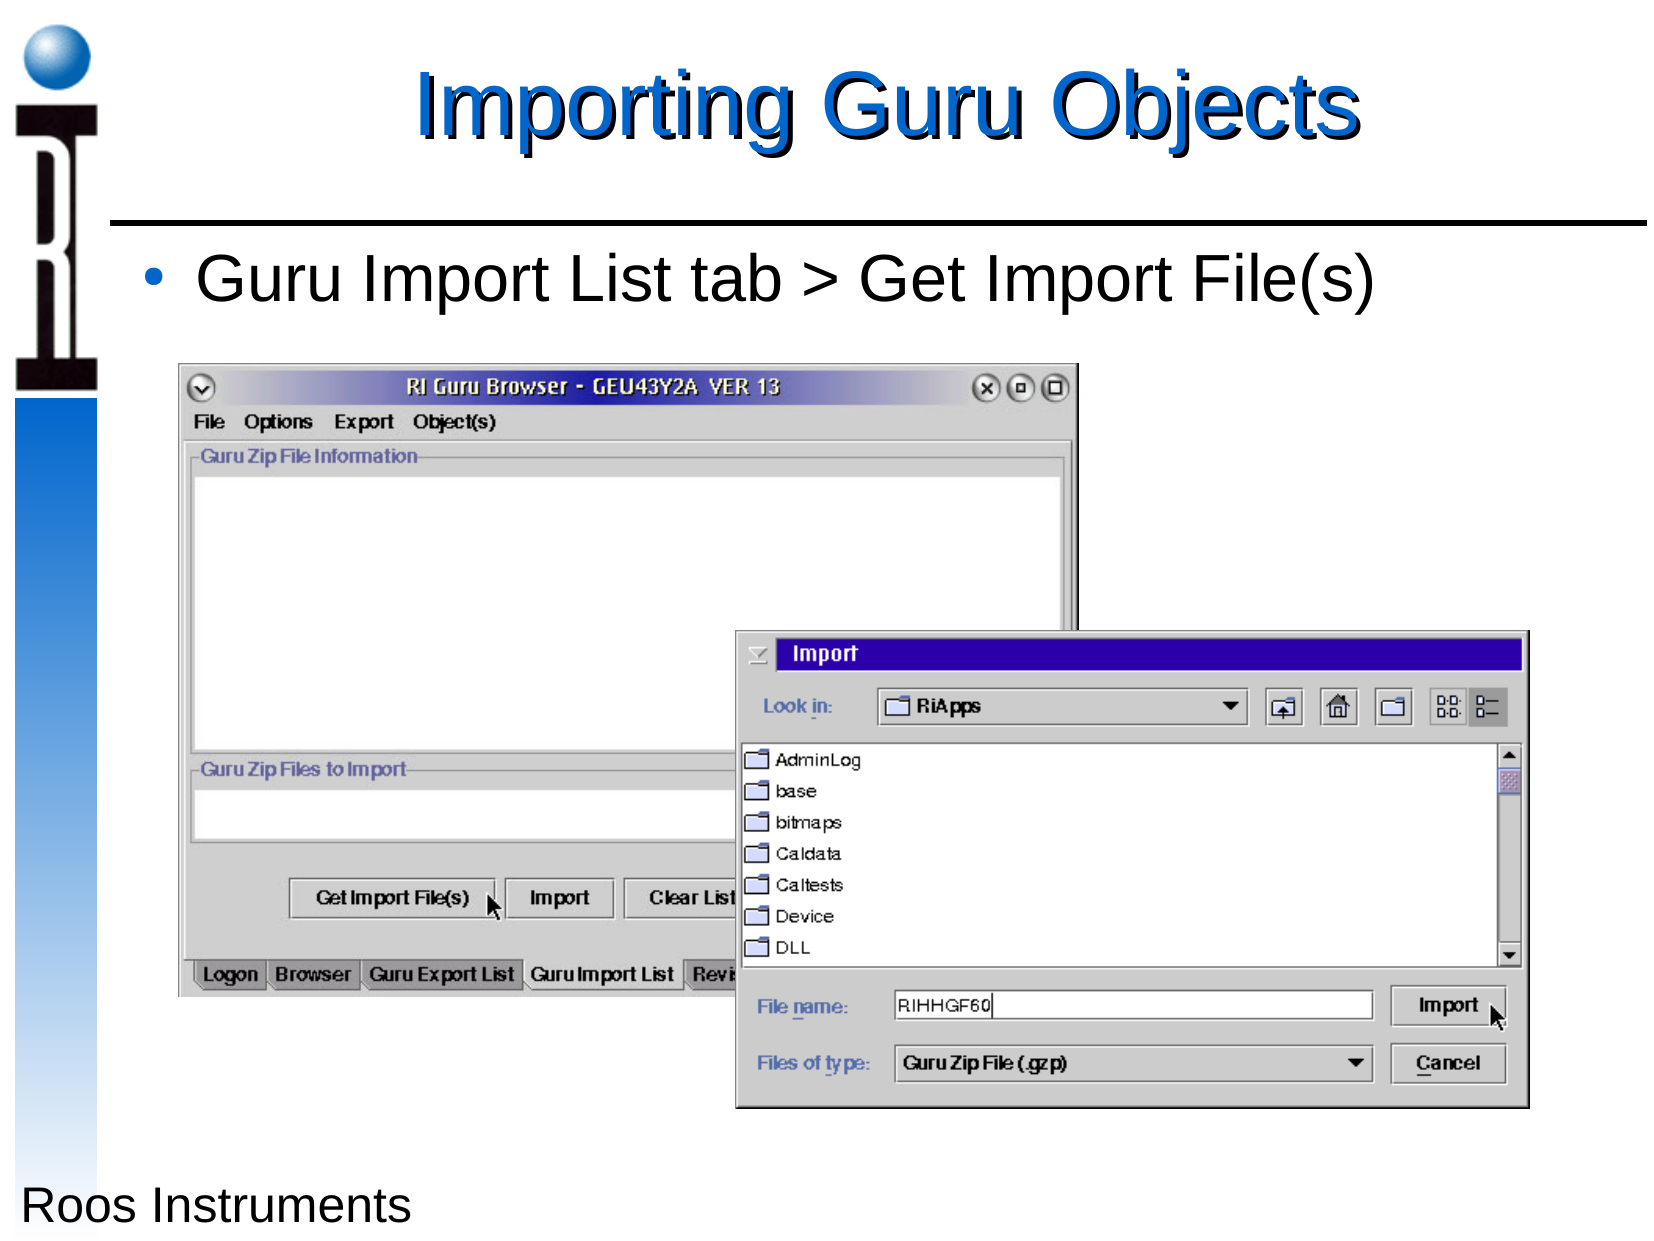

# Importing Guru Objects
Guru Import List tab > Get Import File(s)